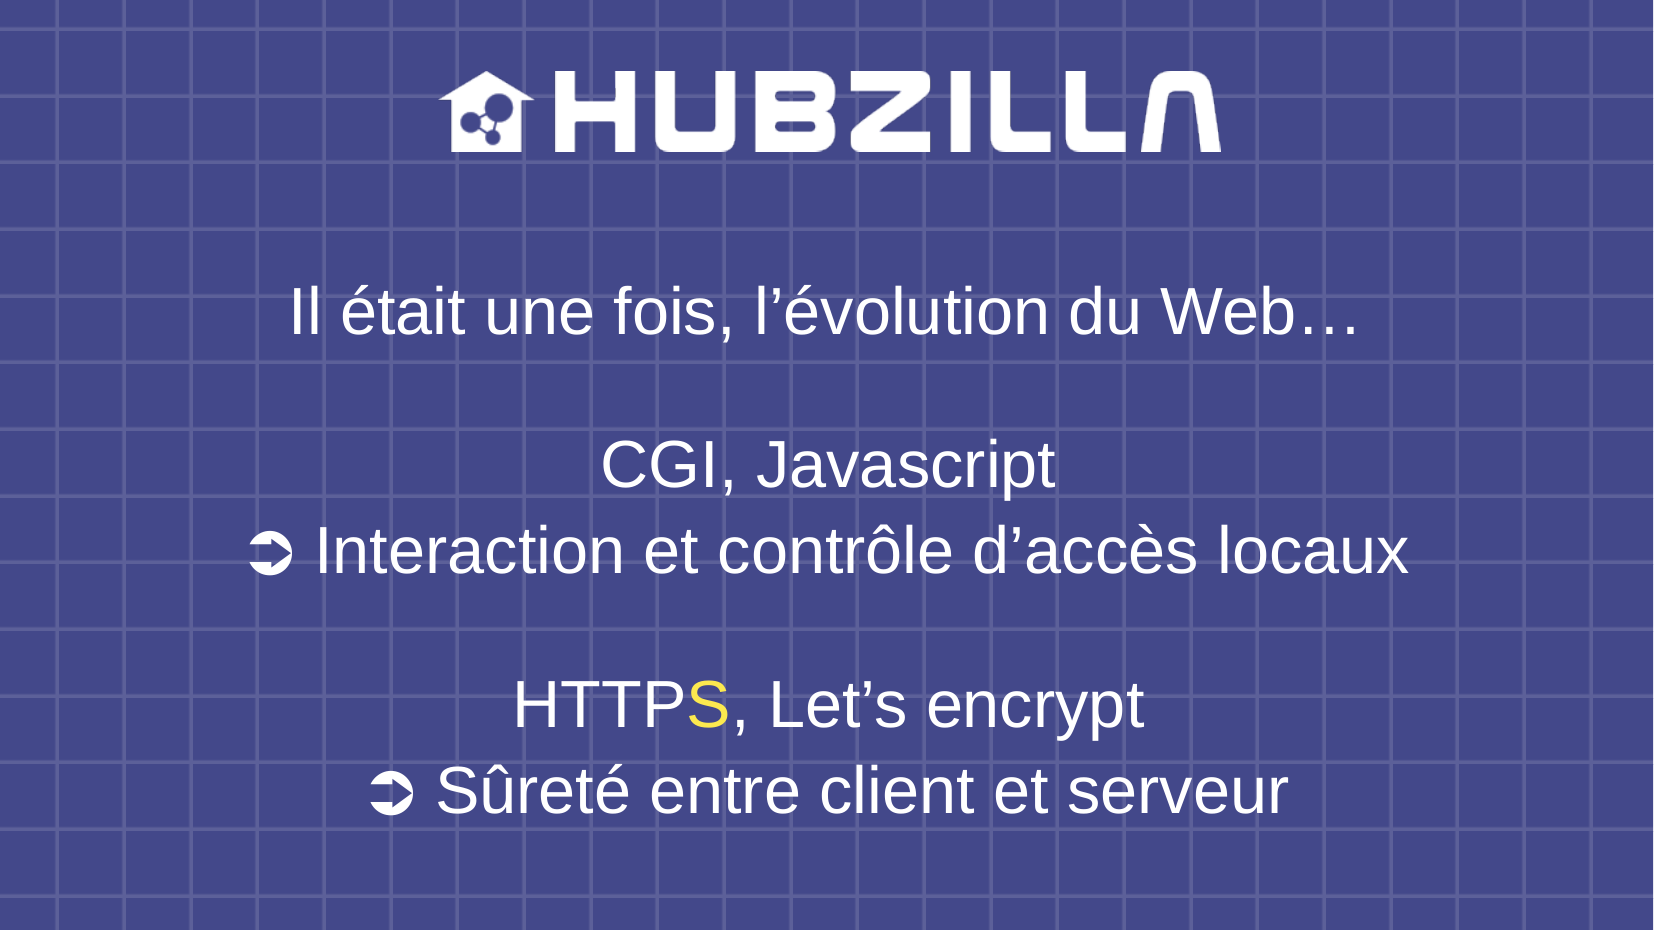

Il était une fois, l’évolution du Web…
CGI, Javascript
⮊ Interaction et contrôle d’accès locaux
HTTPS, Let’s encrypt
⮊ Sûreté entre client et serveur